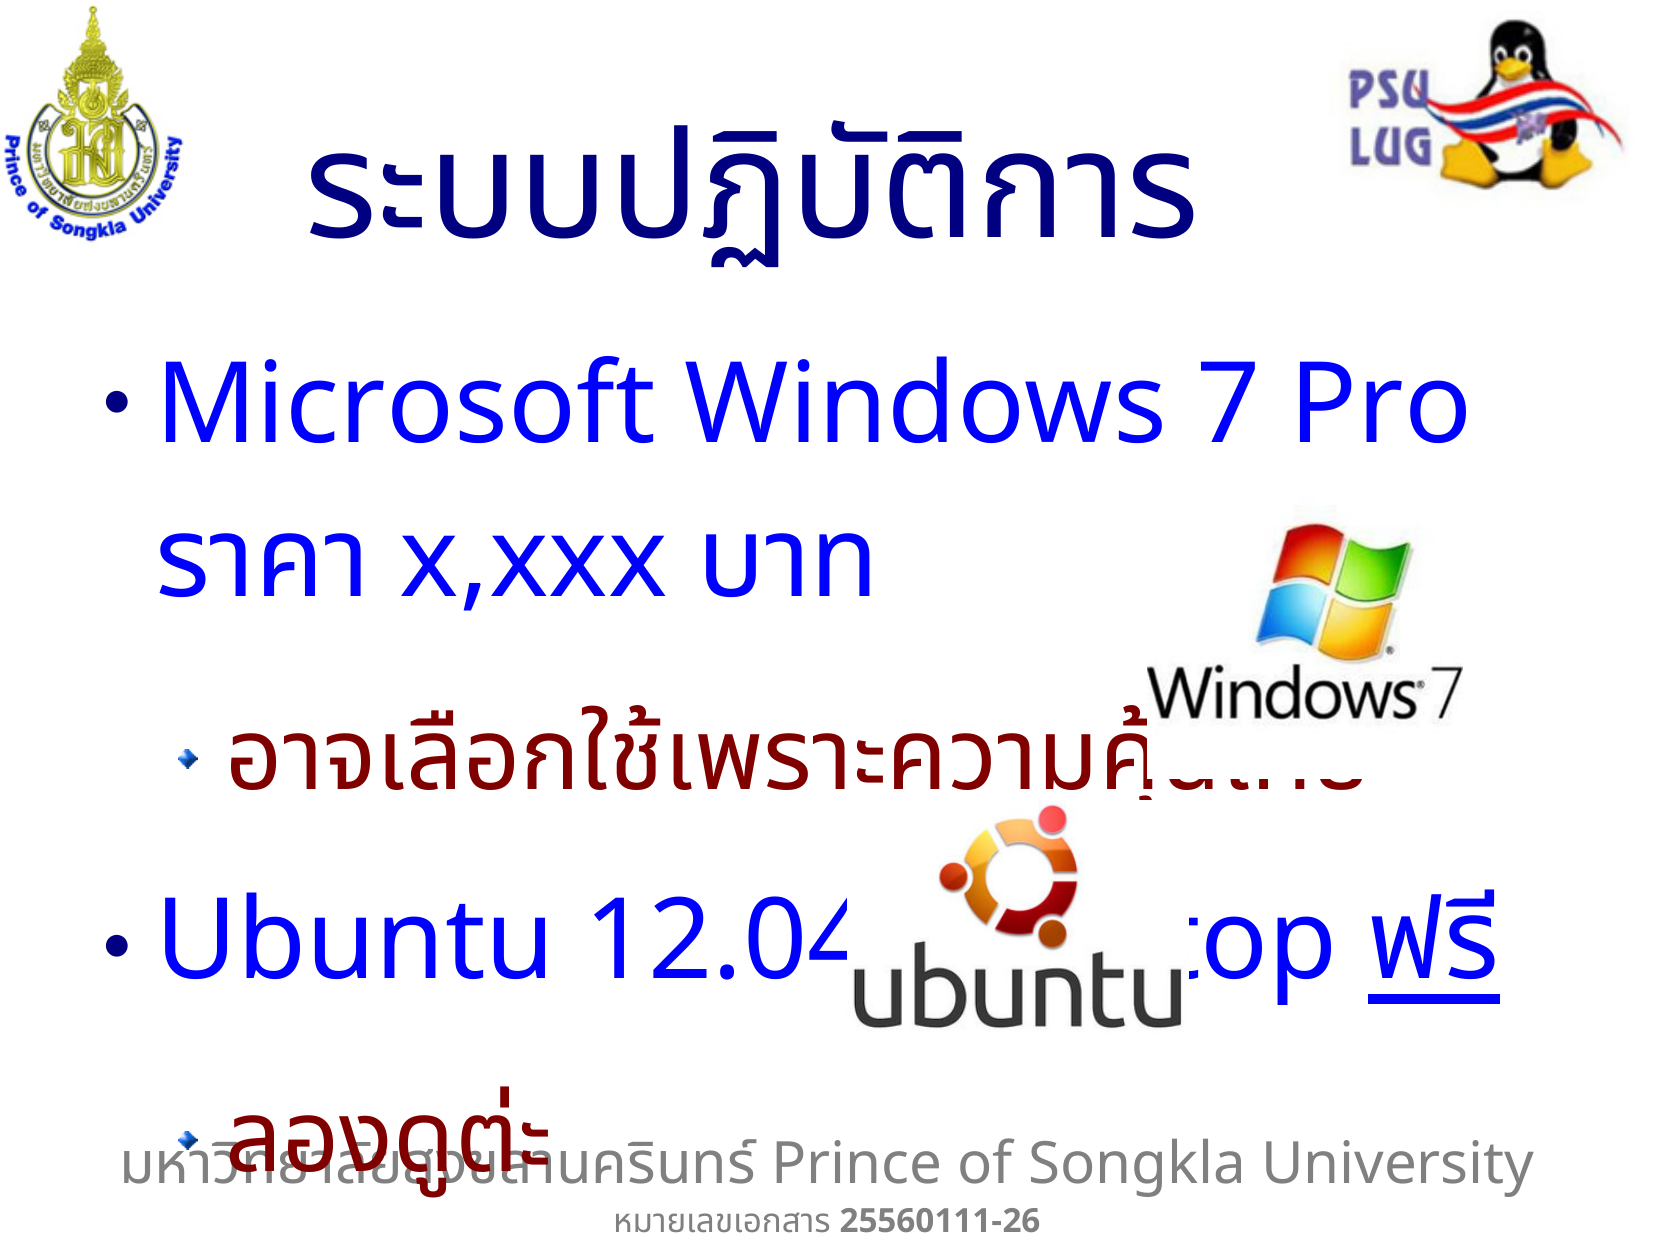

# ระบบปฏิบัติการ
Microsoft Windows 7 Pro ราคา x,xxx บาท
อาจเลือกใช้เพราะความคุ้นเคย
Ubuntu 12.04 Desktop ฟรี
ลองดูต่ะ